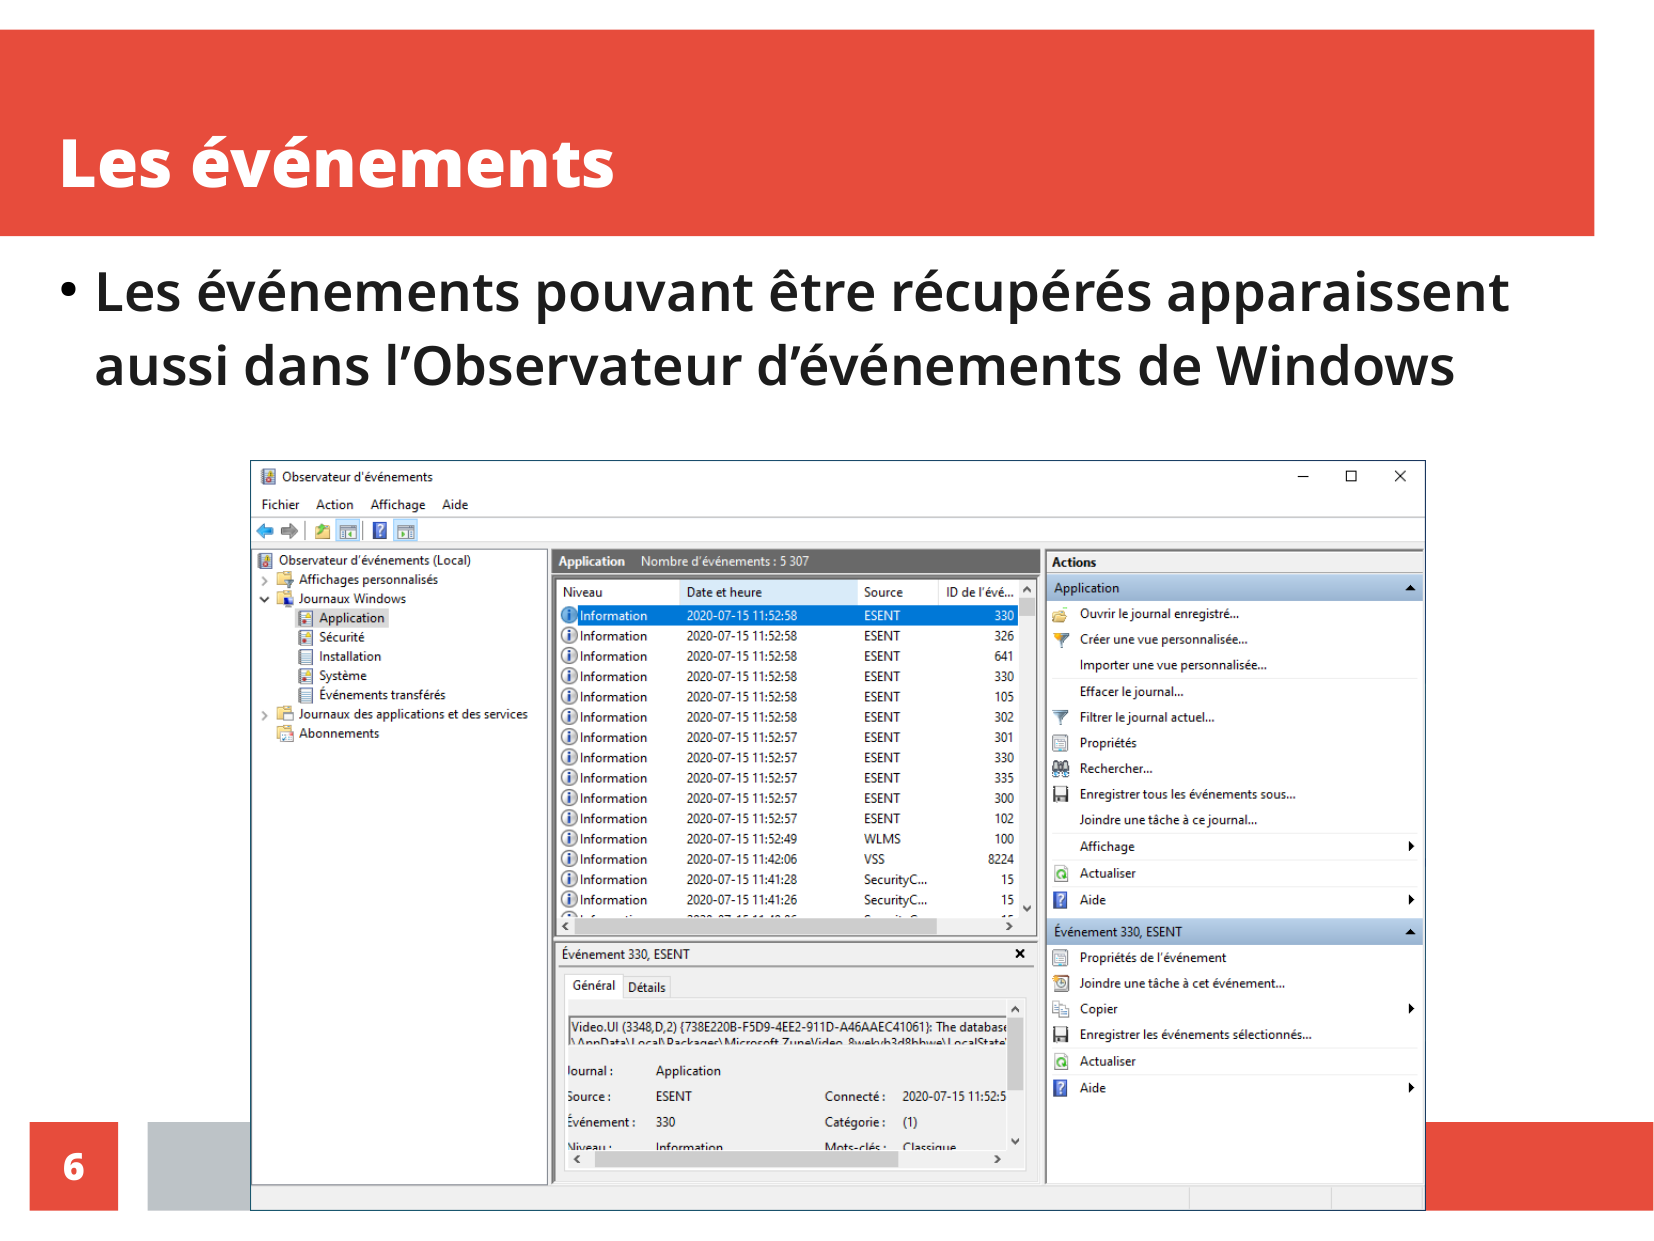

# Les événements
Les événements pouvant être récupérés apparaissent aussi dans l’Observateur d’événements de Windows
6